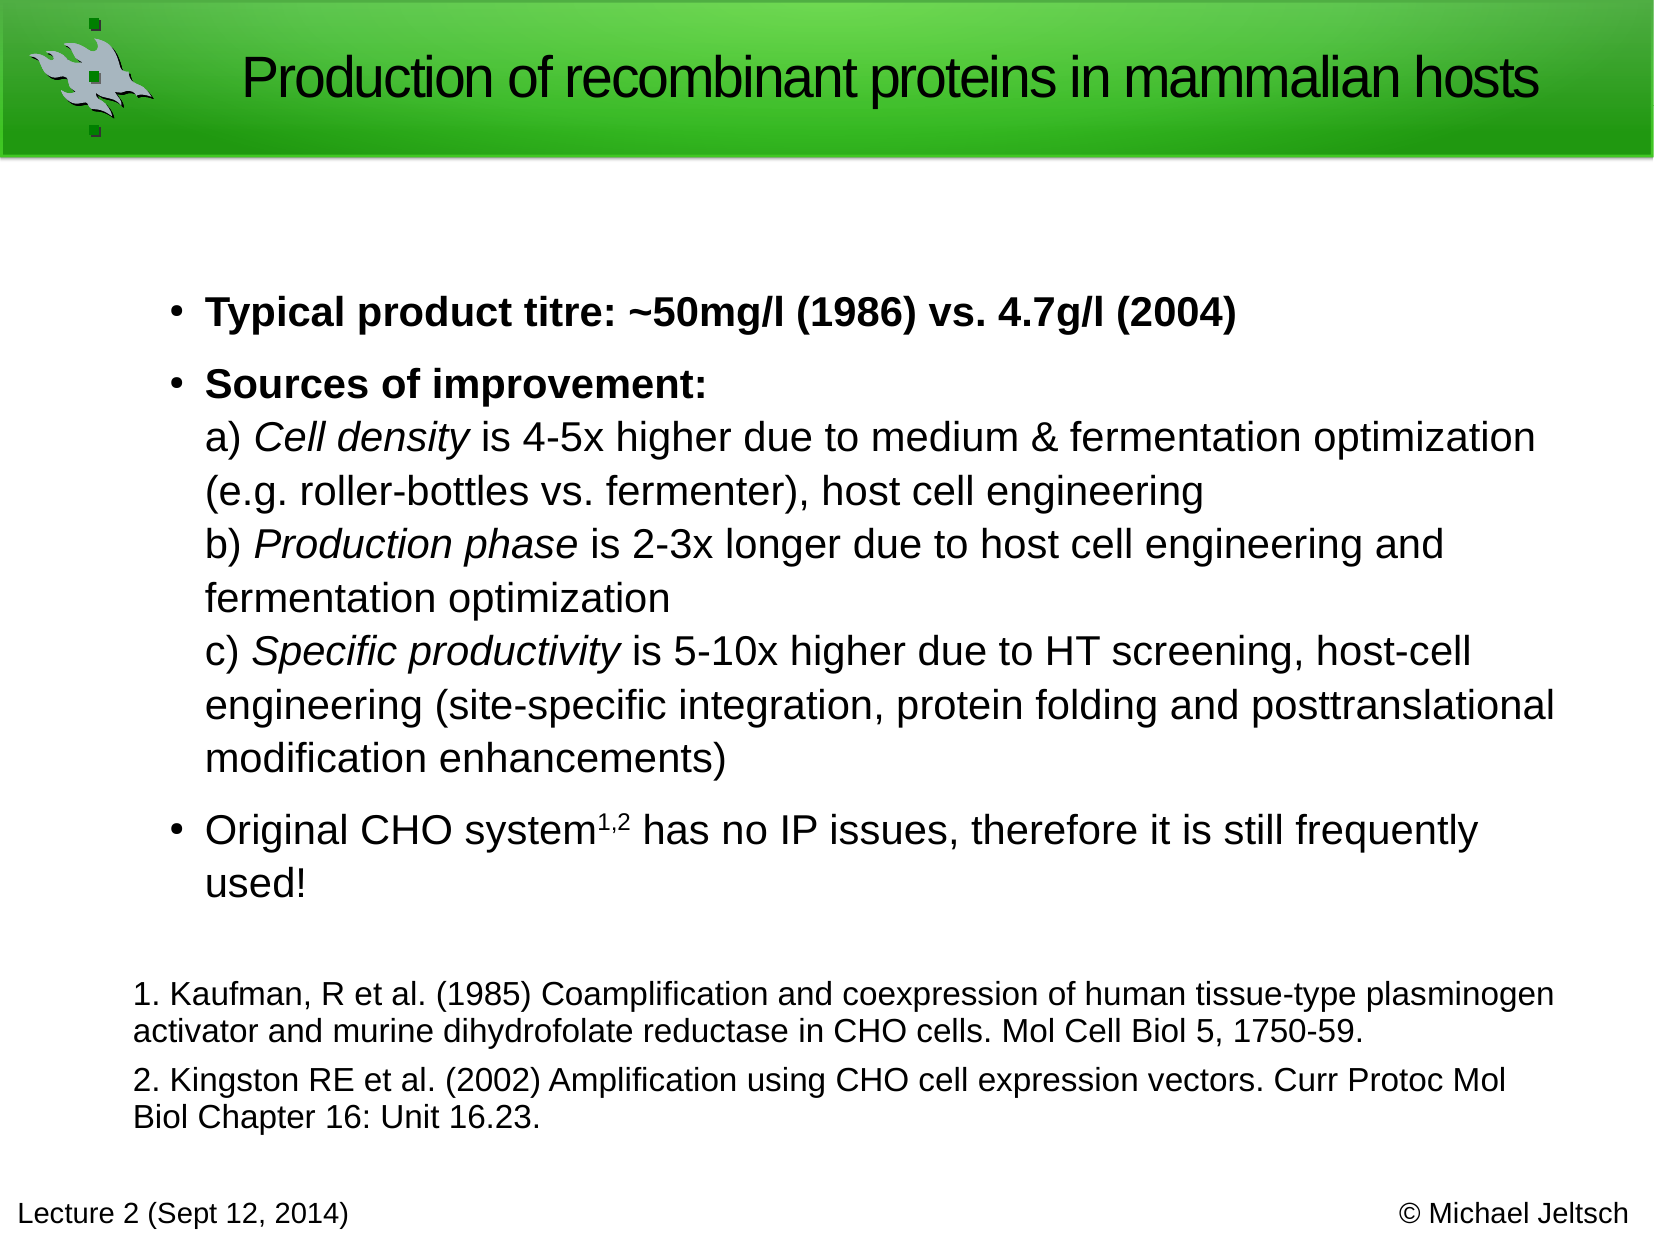

# Production of recombinant proteins in mammalian hosts
Typical product titre: ~50mg/l (1986) vs. 4.7g/l (2004)
Sources of improvement:
a) Cell density is 4-5x higher due to medium & fermentation optimization
(e.g. roller-bottles vs. fermenter), host cell engineering
b) Production phase is 2-3x longer due to host cell engineering and
fermentation optimization
c) Specific productivity is 5-10x higher due to HT screening, host-cell
engineering (site-specific integration, protein folding and posttranslational
modification enhancements)
Original CHO system1,2 has no IP issues, therefore it is still frequently
used!
1. Kaufman, R et al. (1985) Coamplification and coexpression of human tissue-type plasminogen activator and murine dihydrofolate reductase in CHO cells. Mol Cell Biol 5, 1750-59.
2. Kingston RE et al. (2002) Amplification using CHO cell expression vectors. Curr Protoc Mol Biol Chapter 16: Unit 16.23.